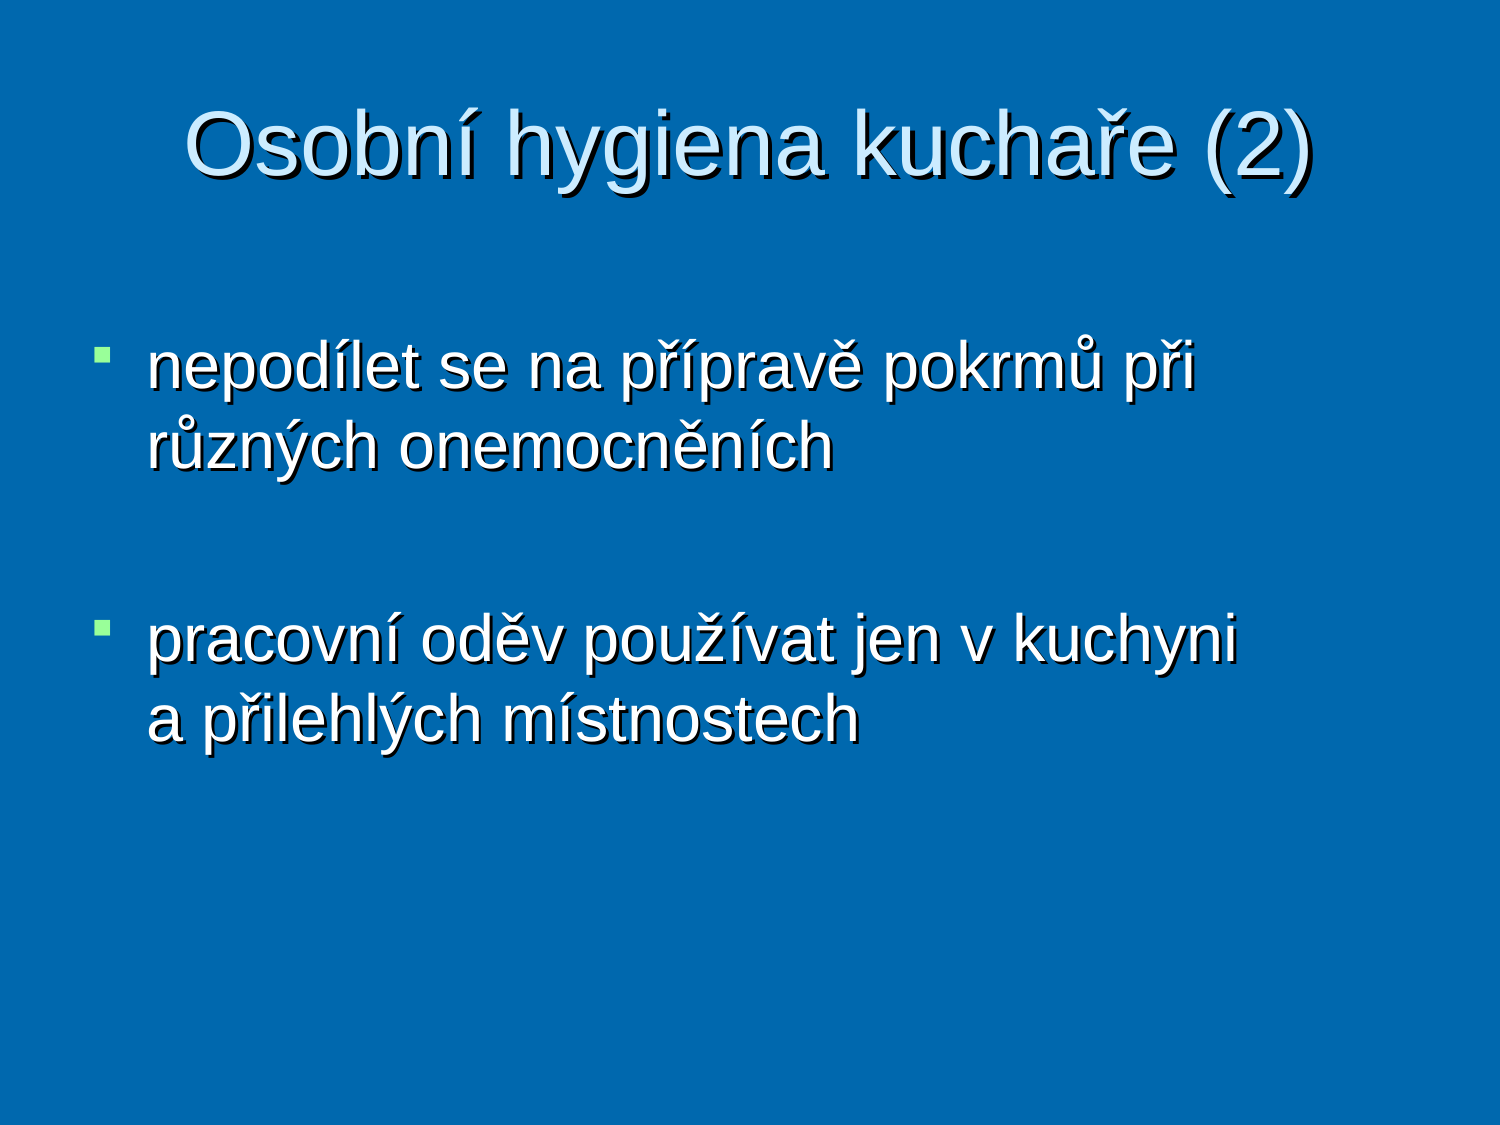

# Osobní hygiena kuchaře (2)
nepodílet se na přípravě pokrmů při různých onemocněních
pracovní oděv používat jen v kuchyni
a přilehlých místnostech